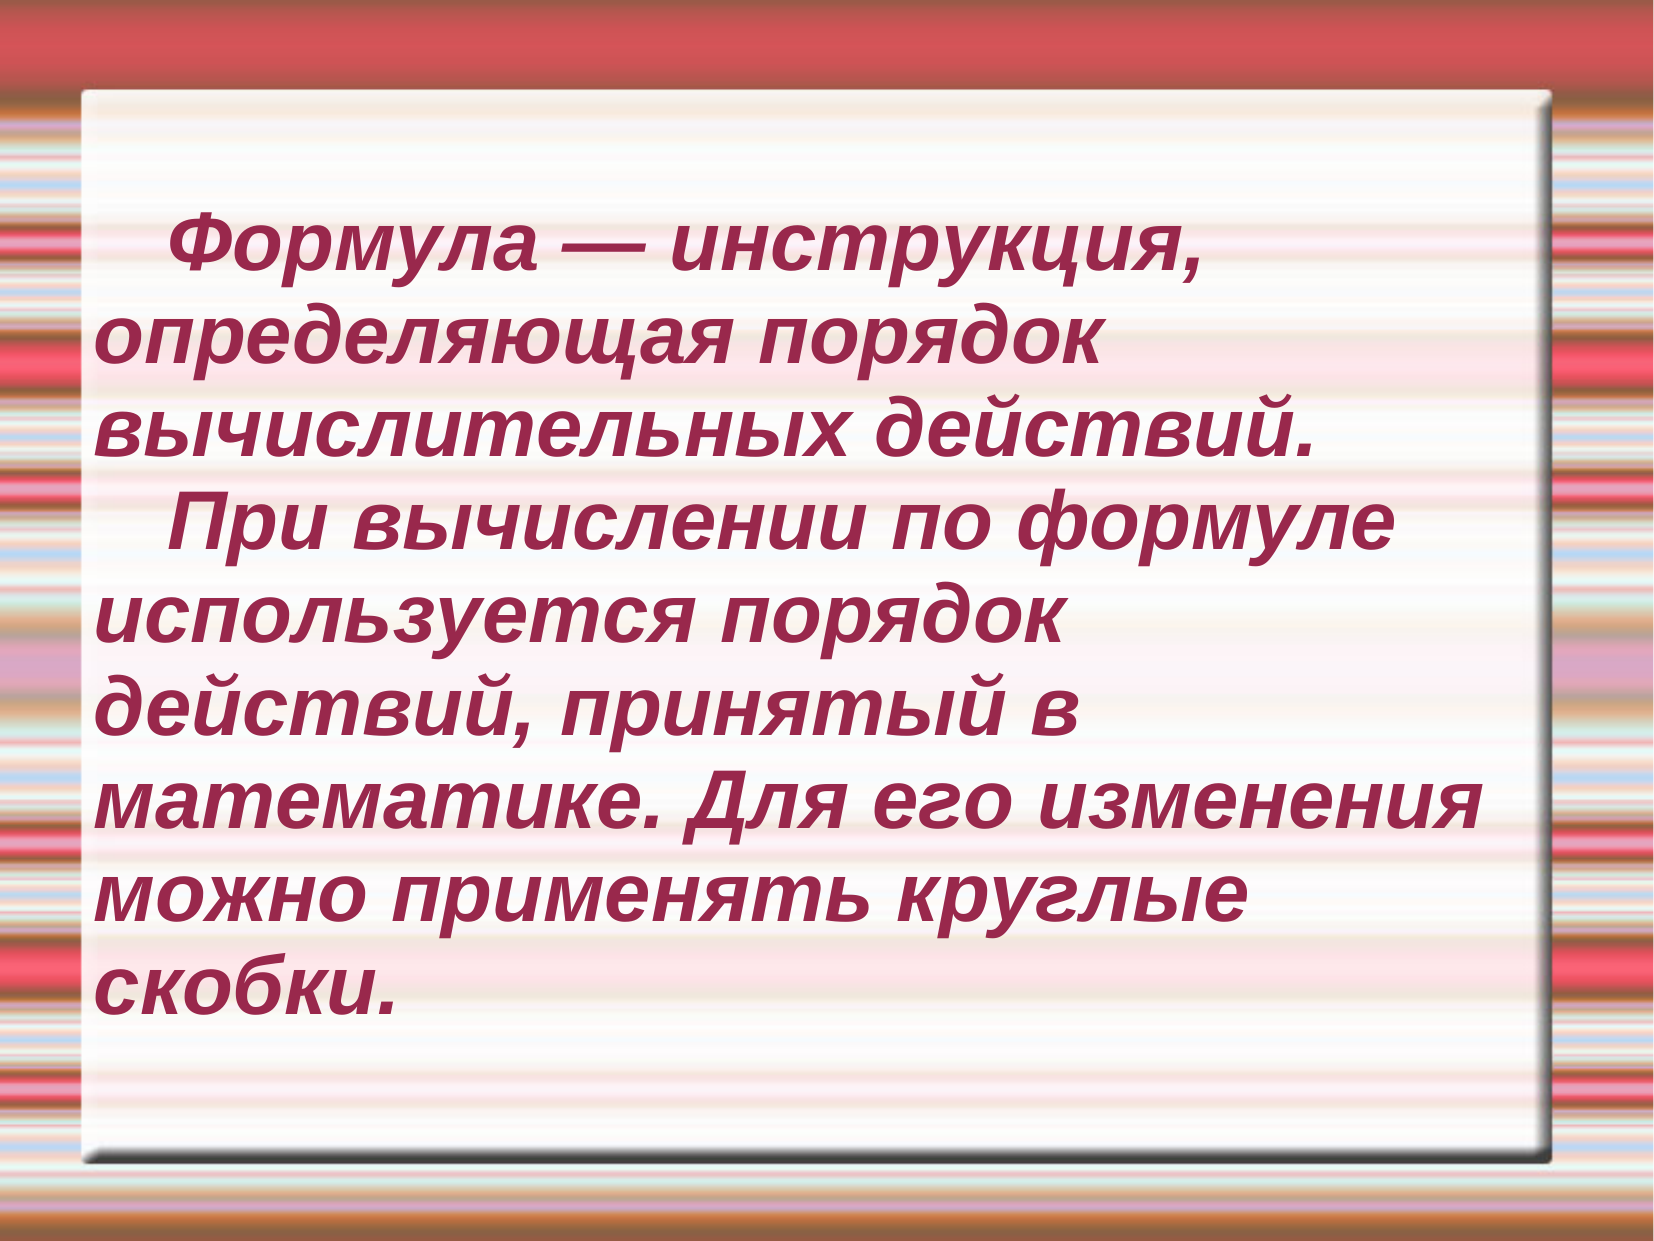

# Формула — инструкция, определяющая порядок вычислительных действий. При вычислении по формуле используется порядок действий, принятый в математике. Для его изменения можно применять круглые скобки.